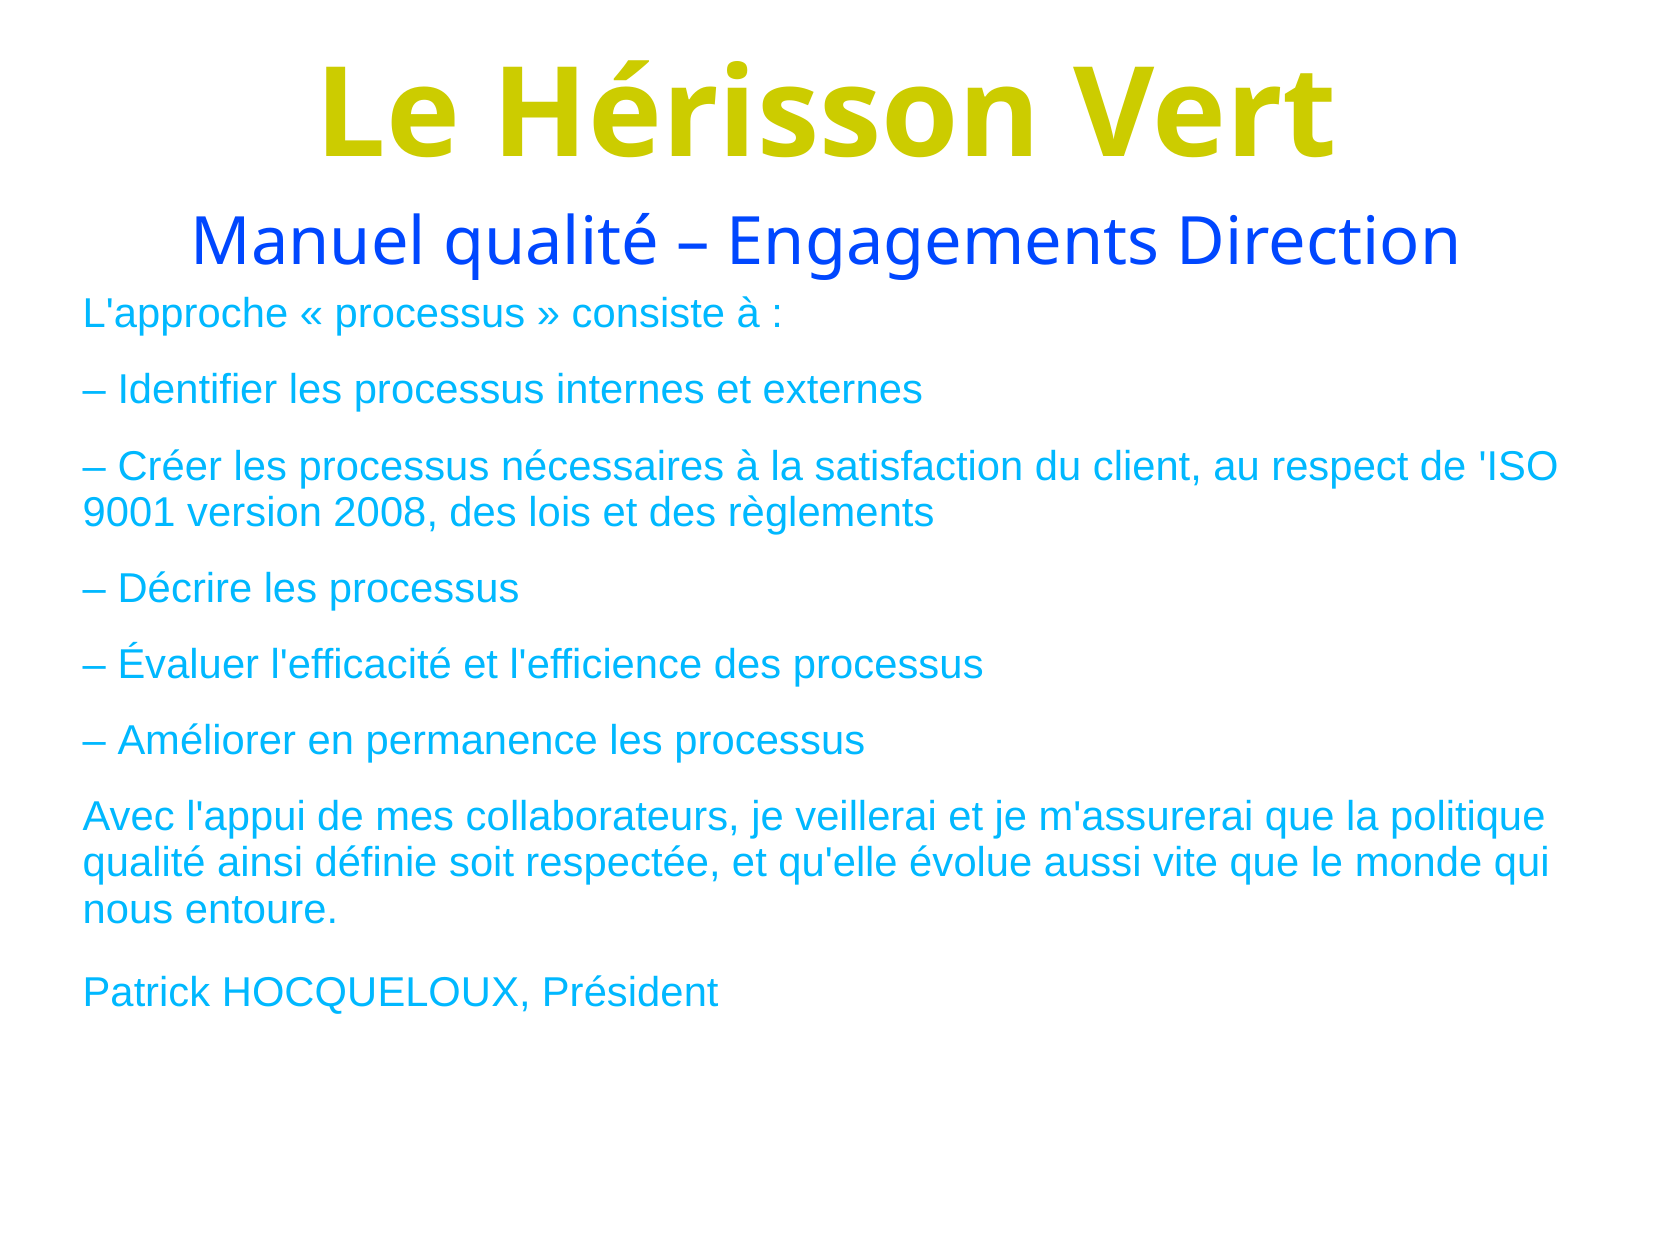

# Le Hérisson Vert Manuel qualité – Engagements Direction
L'approche « processus » consiste à :
– Identifier les processus internes et externes
– Créer les processus nécessaires à la satisfaction du client, au respect de 'ISO 9001 version 2008, des lois et des règlements
– Décrire les processus
– Évaluer l'efficacité et l'efficience des processus
– Améliorer en permanence les processus
Avec l'appui de mes collaborateurs, je veillerai et je m'assurerai que la politique qualité ainsi définie soit respectée, et qu'elle évolue aussi vite que le monde qui nous entoure.
Patrick HOCQUELOUX, Président